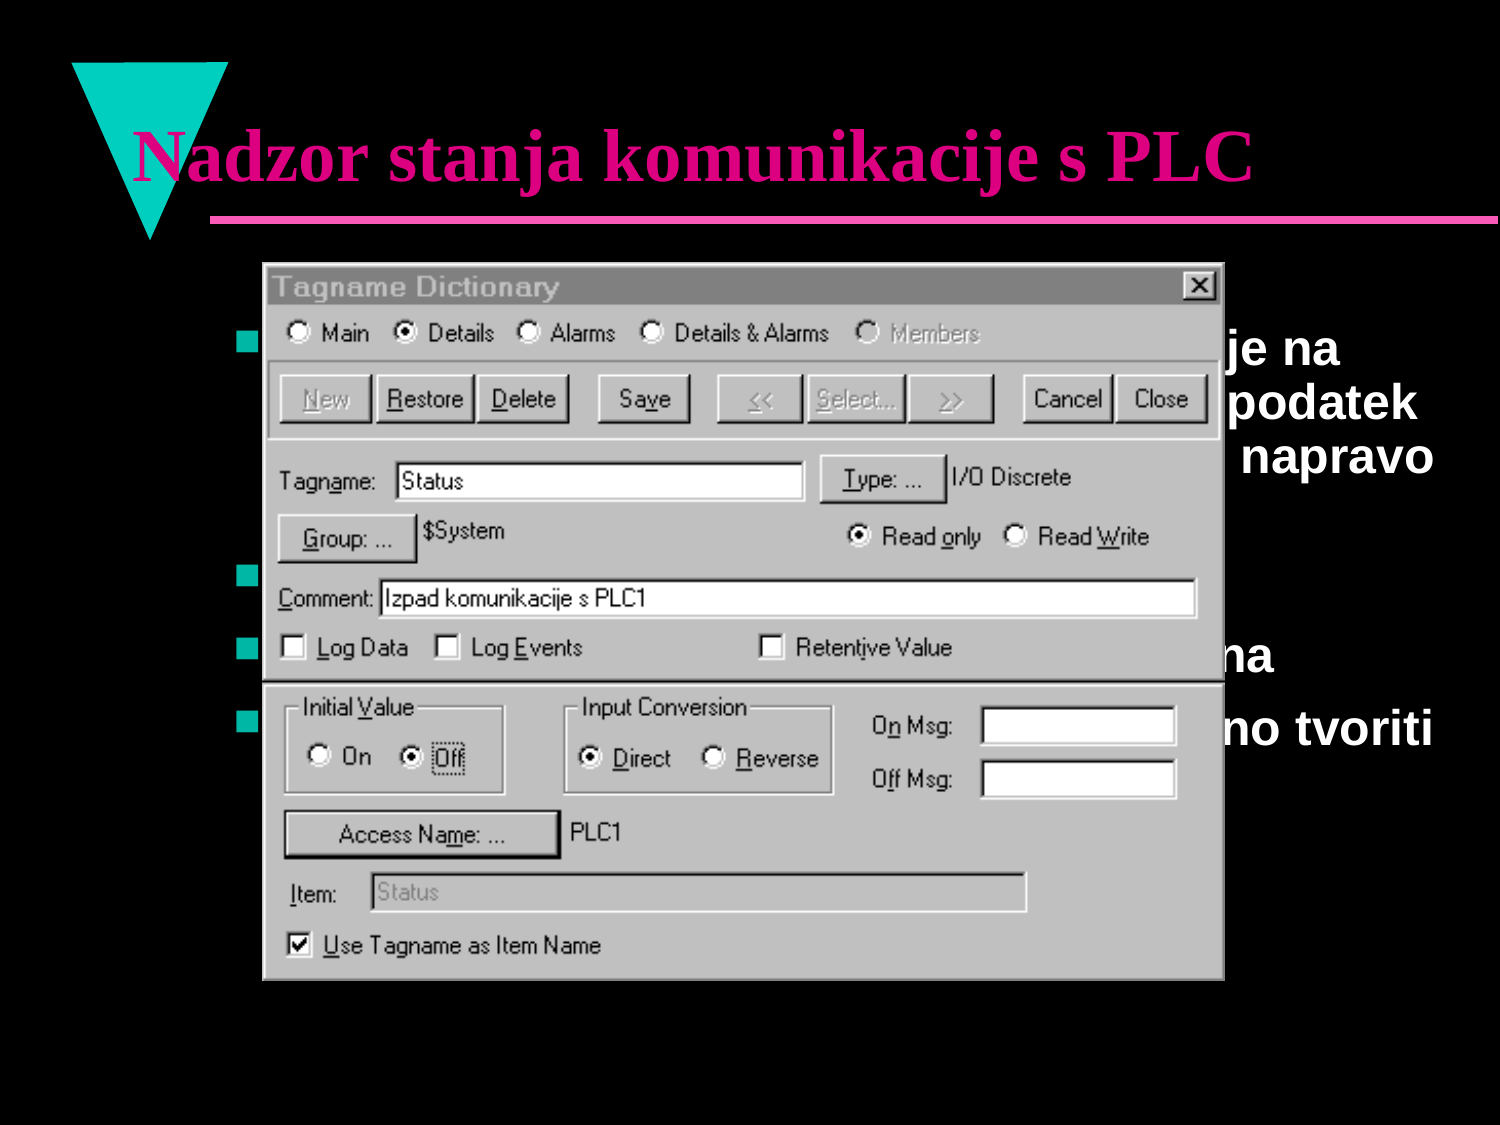

# Nadzor stanja komunikacije s PLC
Za vsak naslov skupine podatkov (topic) je na naslovu (item) Status dostopen diskreten podatek o stanju komunikacije I/O gonilnika z I/O napravo (PLC krmilnik…)
Status = 0	Komunikacija prekinjena
Status = 1	Komunikacija vzpostavljena
Za nadzor stanja komunikacije je potrebno tvoriti novo spremenljivko
RVP2
I/O komunikacija
16